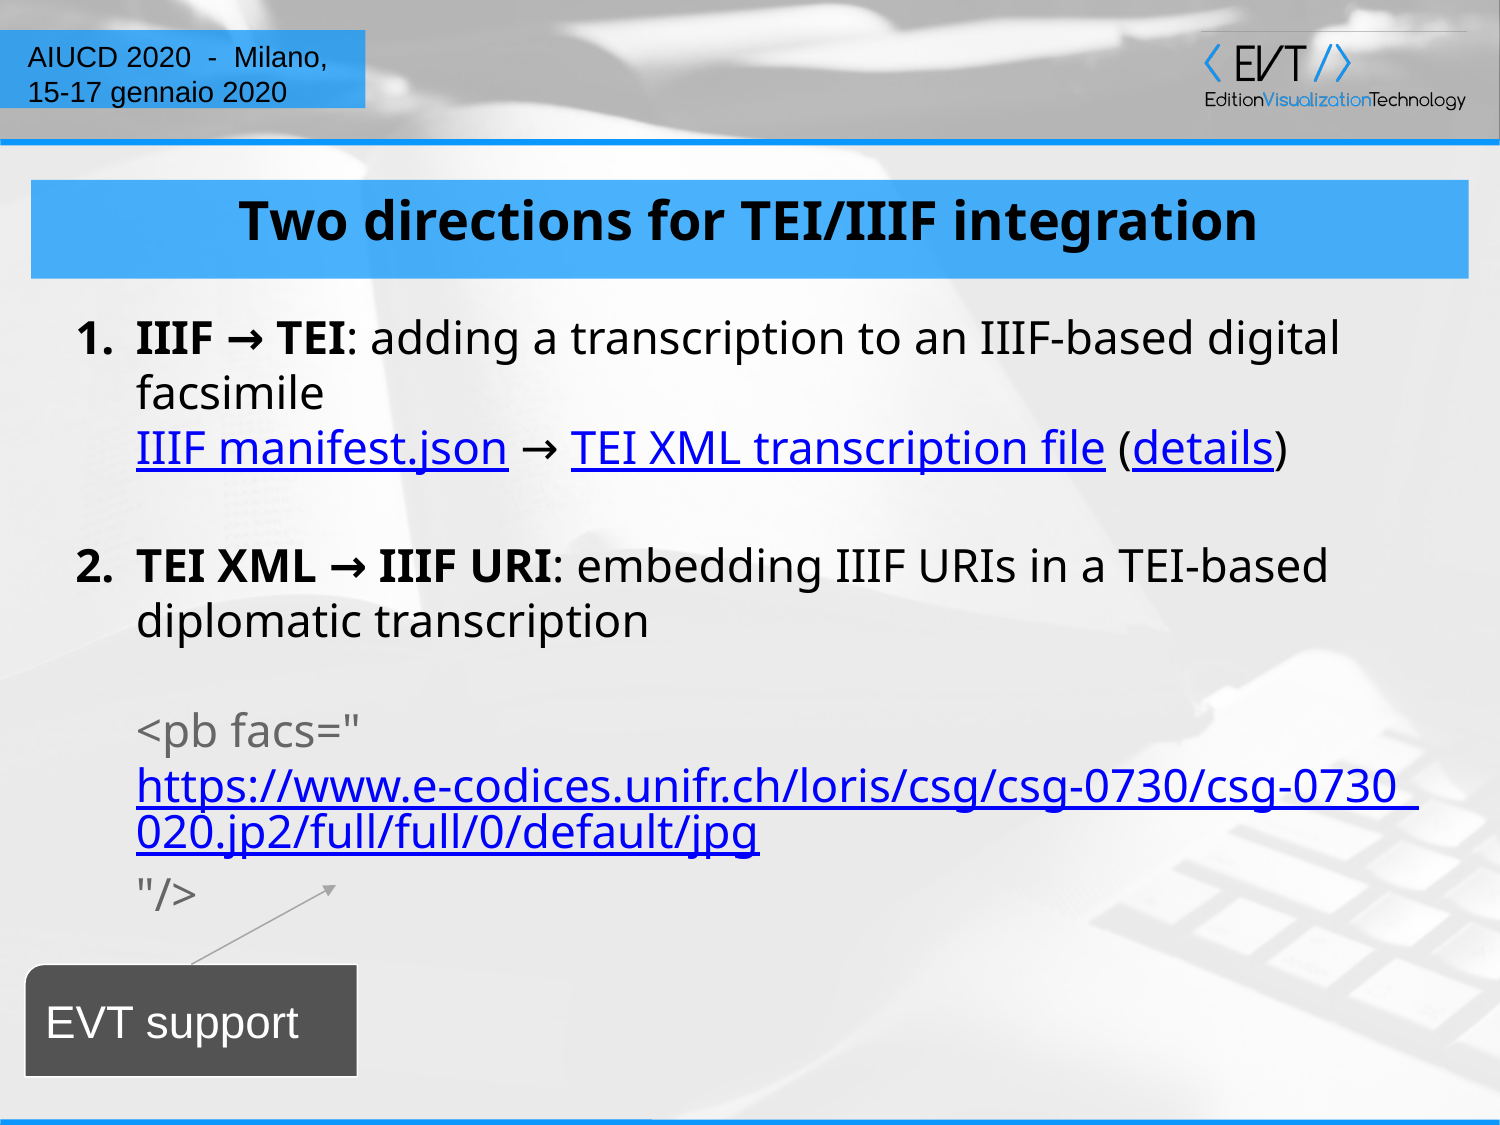

Two directions for TEI/IIIF integration
# IIIF → TEI: adding a transcription to an IIIF-based digital facsimile IIIF manifest.json → TEI XML transcription file (details)
TEI XML → IIIF URI: embedding IIIF URIs in a TEI-based diplomatic transcription
<pb facs="https://www.e-codices.unifr.ch/loris/csg/csg-0730/csg-0730_020.jp2/full/full/0/default/jpg"/>
EVT support